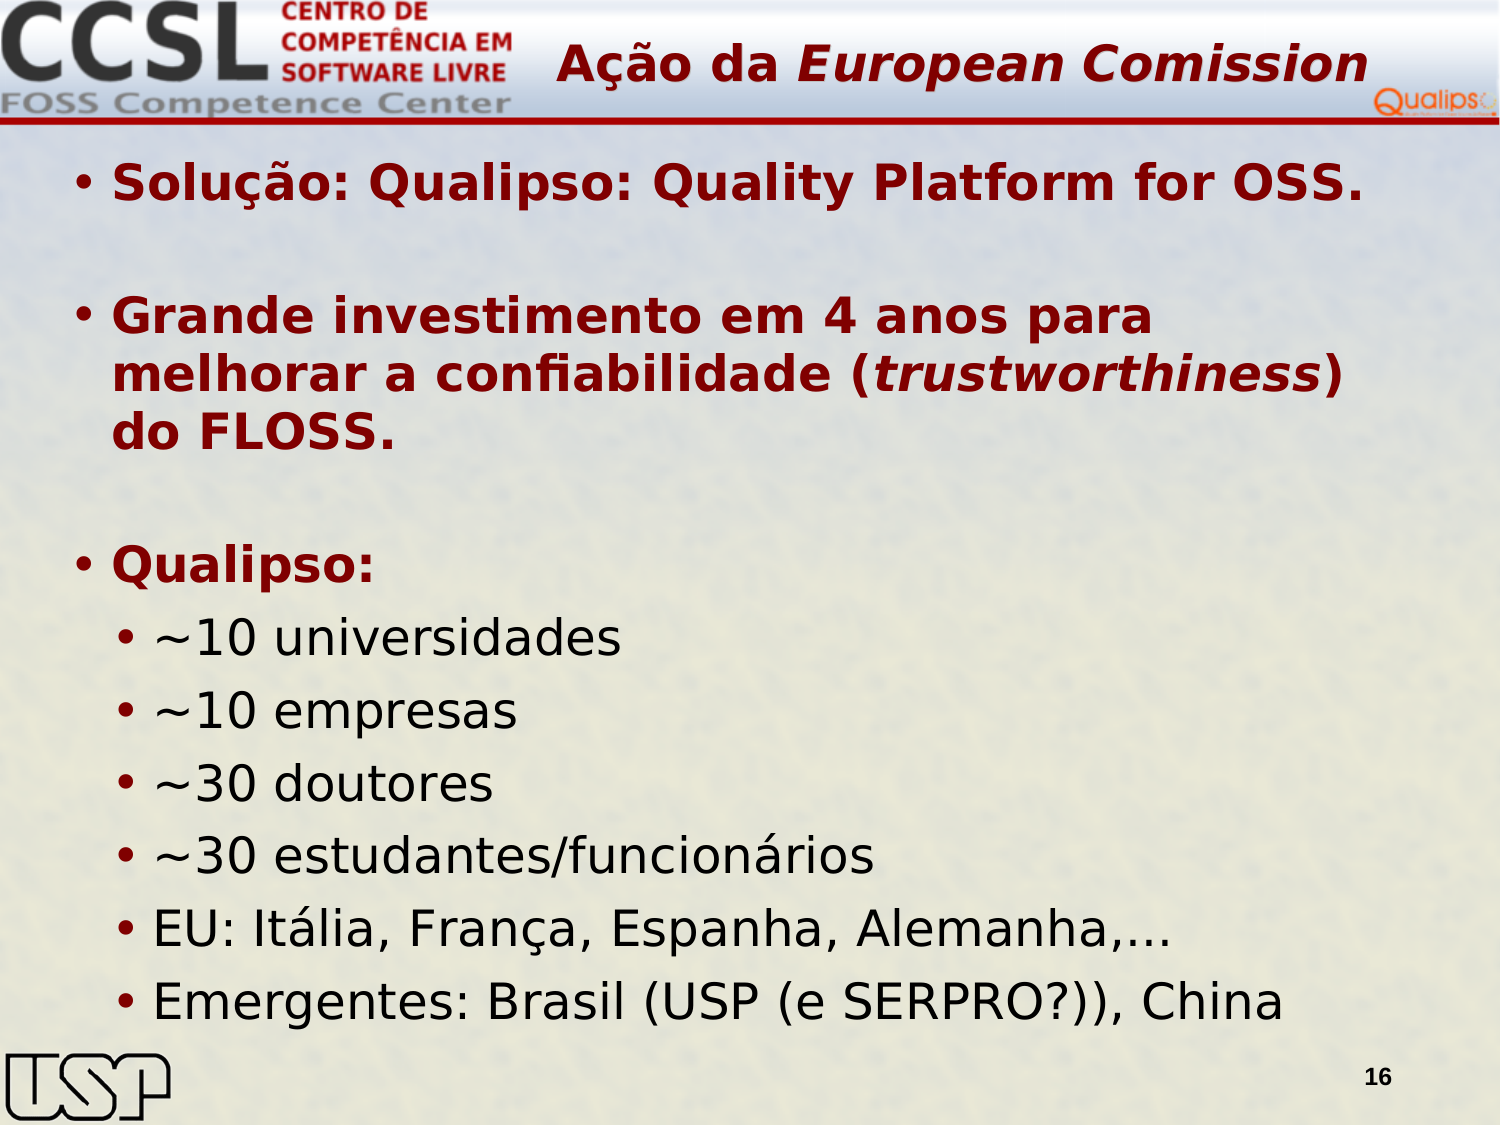

# Ação da European Comission
Solução: Qualipso: Quality Platform for OSS.
Grande investimento em 4 anos para melhorar a confiabilidade (trustworthiness) do FLOSS.
Qualipso:
~10 universidades
~10 empresas
~30 doutores
~30 estudantes/funcionários
EU: Itália, França, Espanha, Alemanha,...
Emergentes: Brasil (USP (e SERPRO?)), China